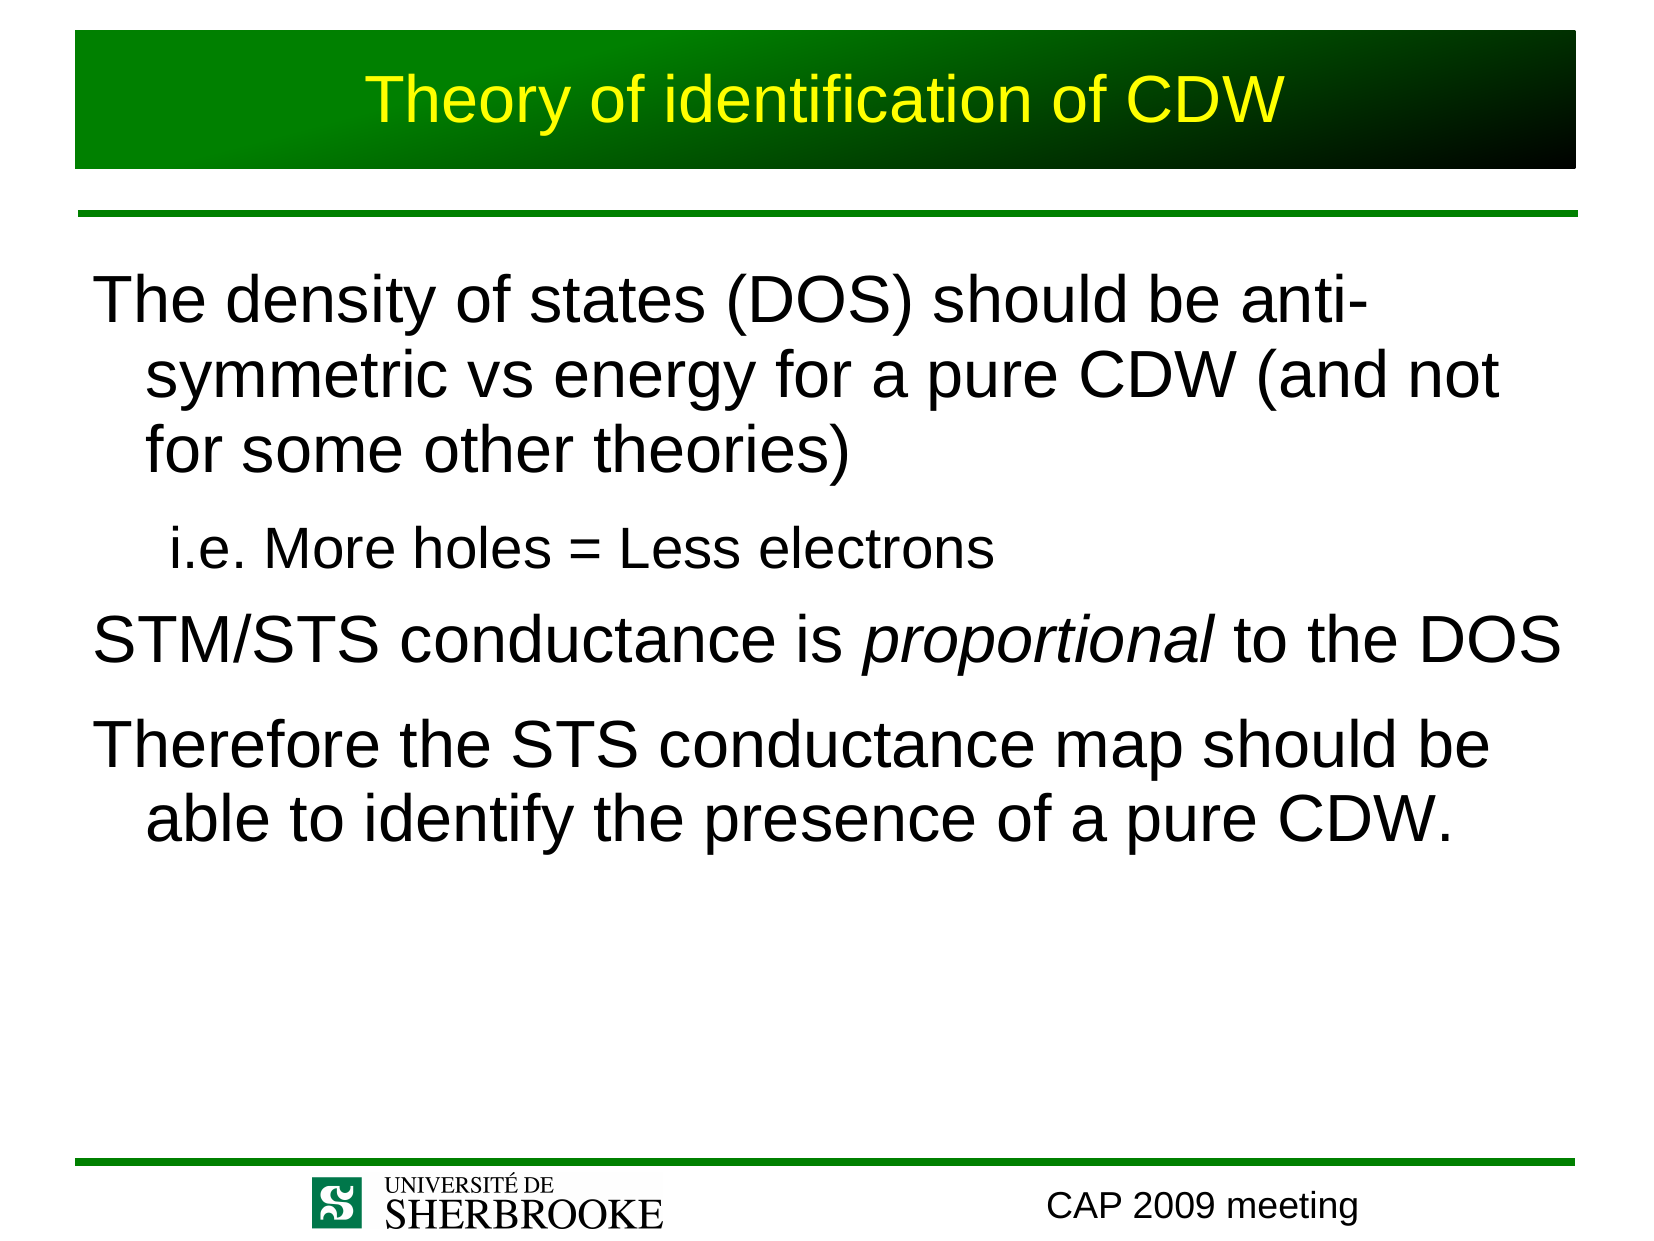

# Theory of identification of CDW
The density of states (DOS) should be anti-symmetric vs energy for a pure CDW (and not for some other theories)
i.e. More holes = Less electrons
STM/STS conductance is proportional to the DOS
Therefore the STS conductance map should be able to identify the presence of a pure CDW.